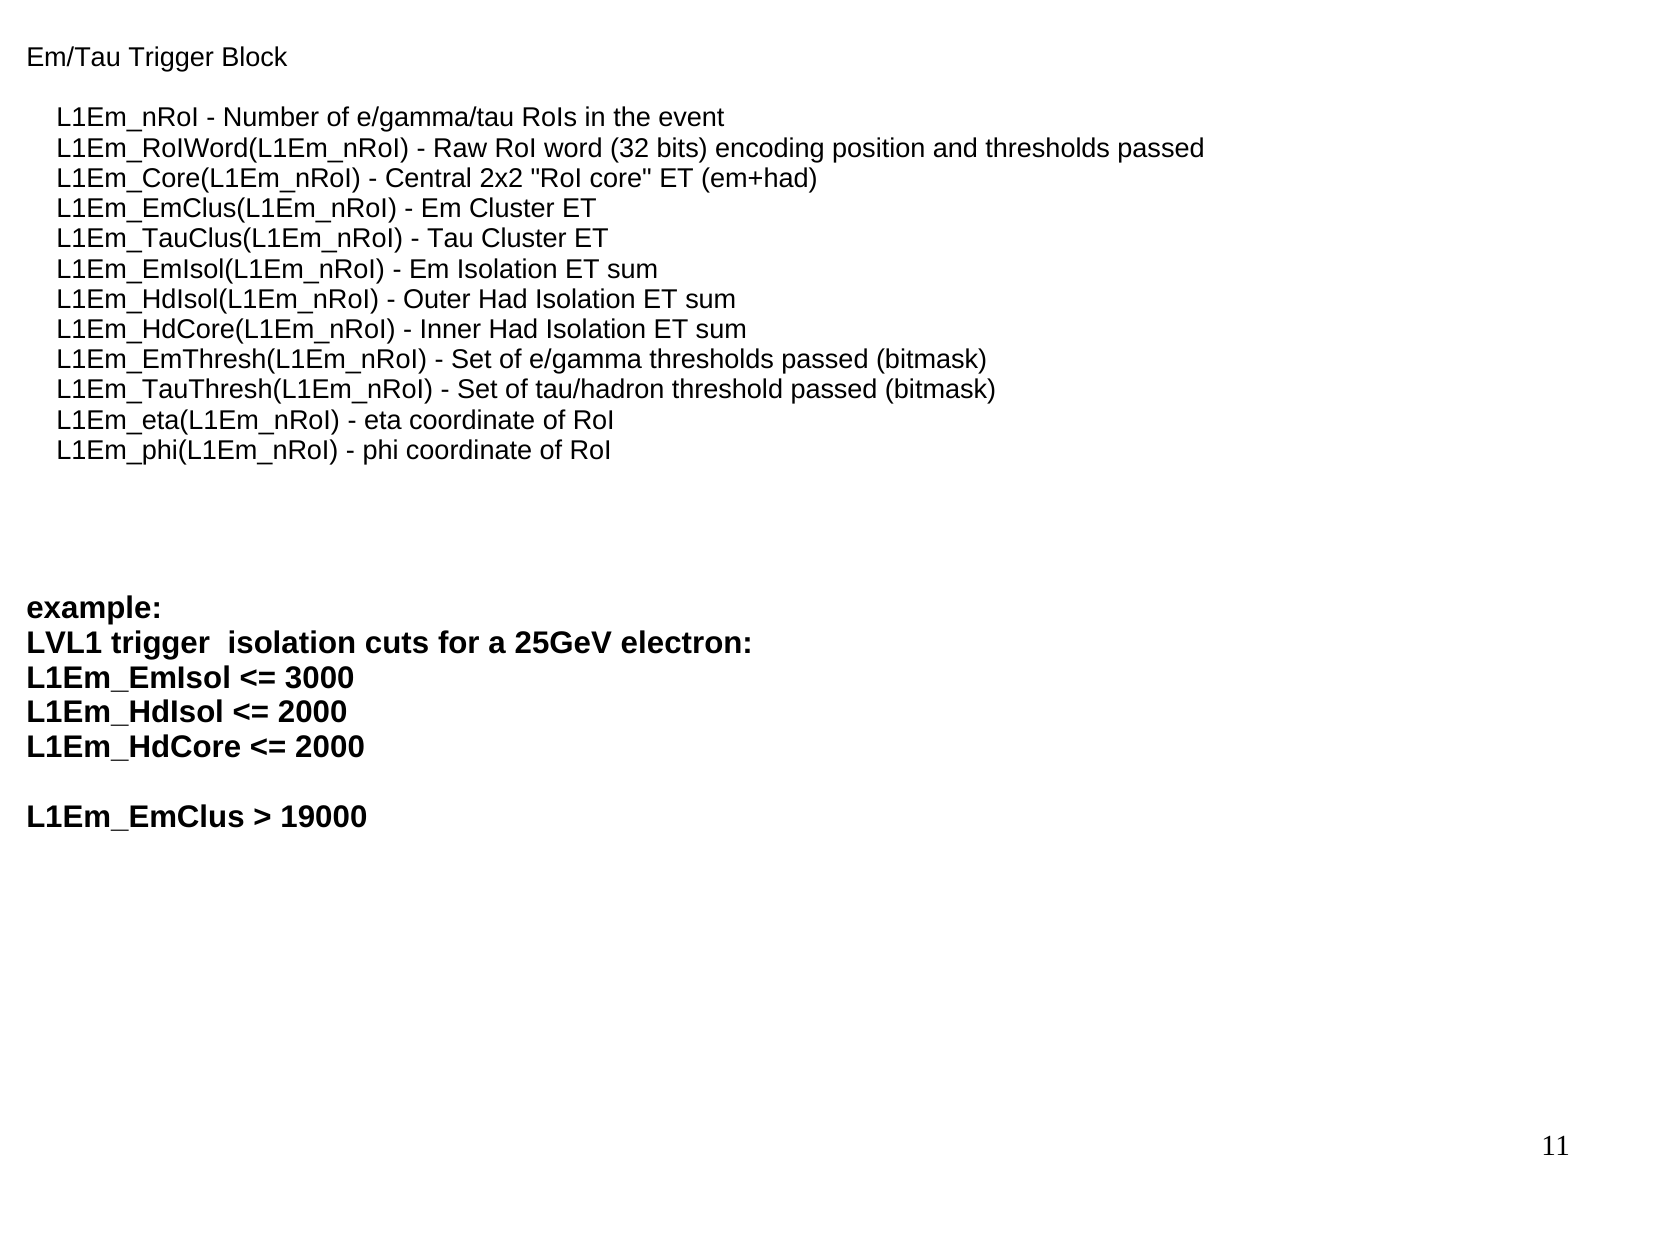

Em/Tau Trigger Block
 L1Em_nRoI - Number of e/gamma/tau RoIs in the event
 L1Em_RoIWord(L1Em_nRoI) - Raw RoI word (32 bits) encoding position and thresholds passed
 L1Em_Core(L1Em_nRoI) - Central 2x2 "RoI core" ET (em+had)
 L1Em_EmClus(L1Em_nRoI) - Em Cluster ET
 L1Em_TauClus(L1Em_nRoI) - Tau Cluster ET
 L1Em_EmIsol(L1Em_nRoI) - Em Isolation ET sum
 L1Em_HdIsol(L1Em_nRoI) - Outer Had Isolation ET sum
 L1Em_HdCore(L1Em_nRoI) - Inner Had Isolation ET sum
 L1Em_EmThresh(L1Em_nRoI) - Set of e/gamma thresholds passed (bitmask)
 L1Em_TauThresh(L1Em_nRoI) - Set of tau/hadron threshold passed (bitmask)
 L1Em_eta(L1Em_nRoI) - eta coordinate of RoI
 L1Em_phi(L1Em_nRoI) - phi coordinate of RoI
example:
LVL1 trigger isolation cuts for a 25GeV electron:
L1Em_EmIsol <= 3000
L1Em_HdIsol <= 2000
L1Em_HdCore <= 2000
L1Em_EmClus > 19000
11